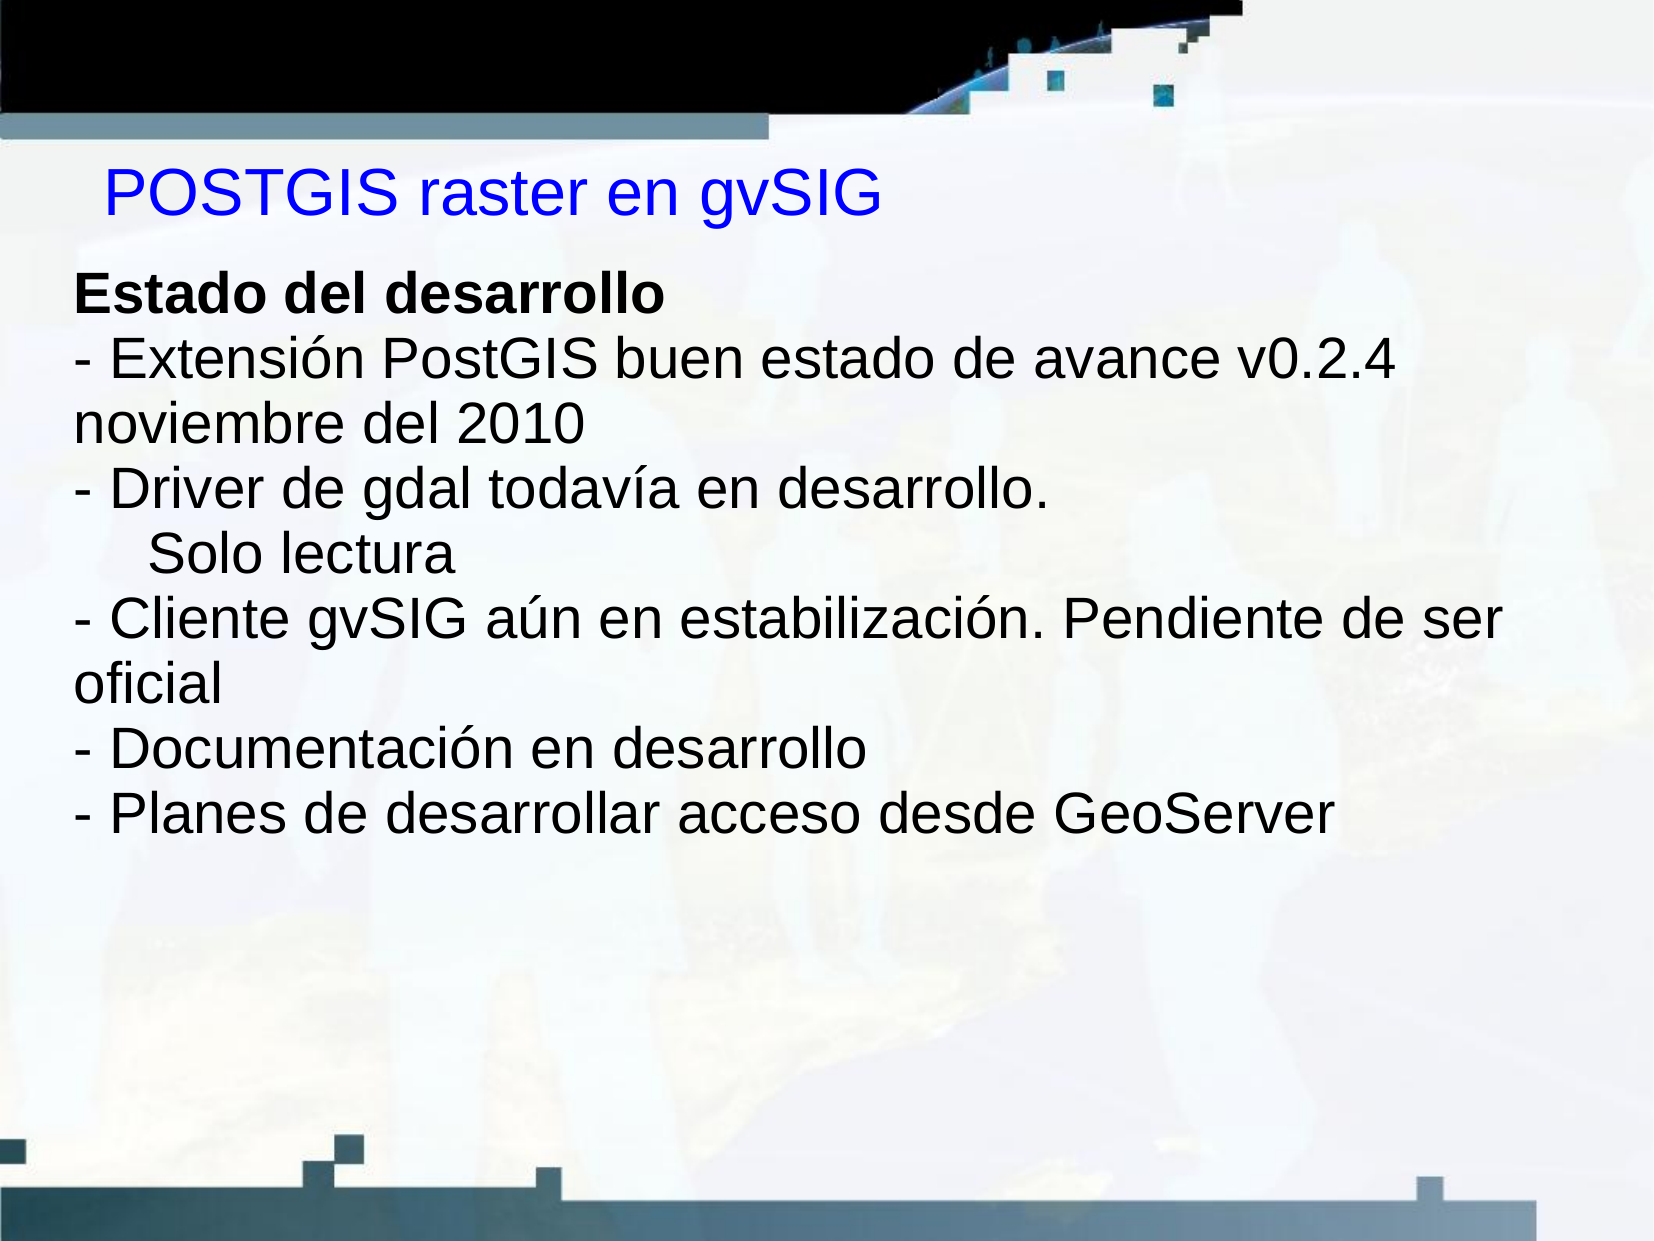

POSTGIS raster en gvSIG
Estado del desarrollo
- Extensión PostGIS buen estado de avance v0.2.4 noviembre del 2010
- Driver de gdal todavía en desarrollo.
	Solo lectura
- Cliente gvSIG aún en estabilización. Pendiente de ser oficial
- Documentación en desarrollo
- Planes de desarrollar acceso desde GeoServer